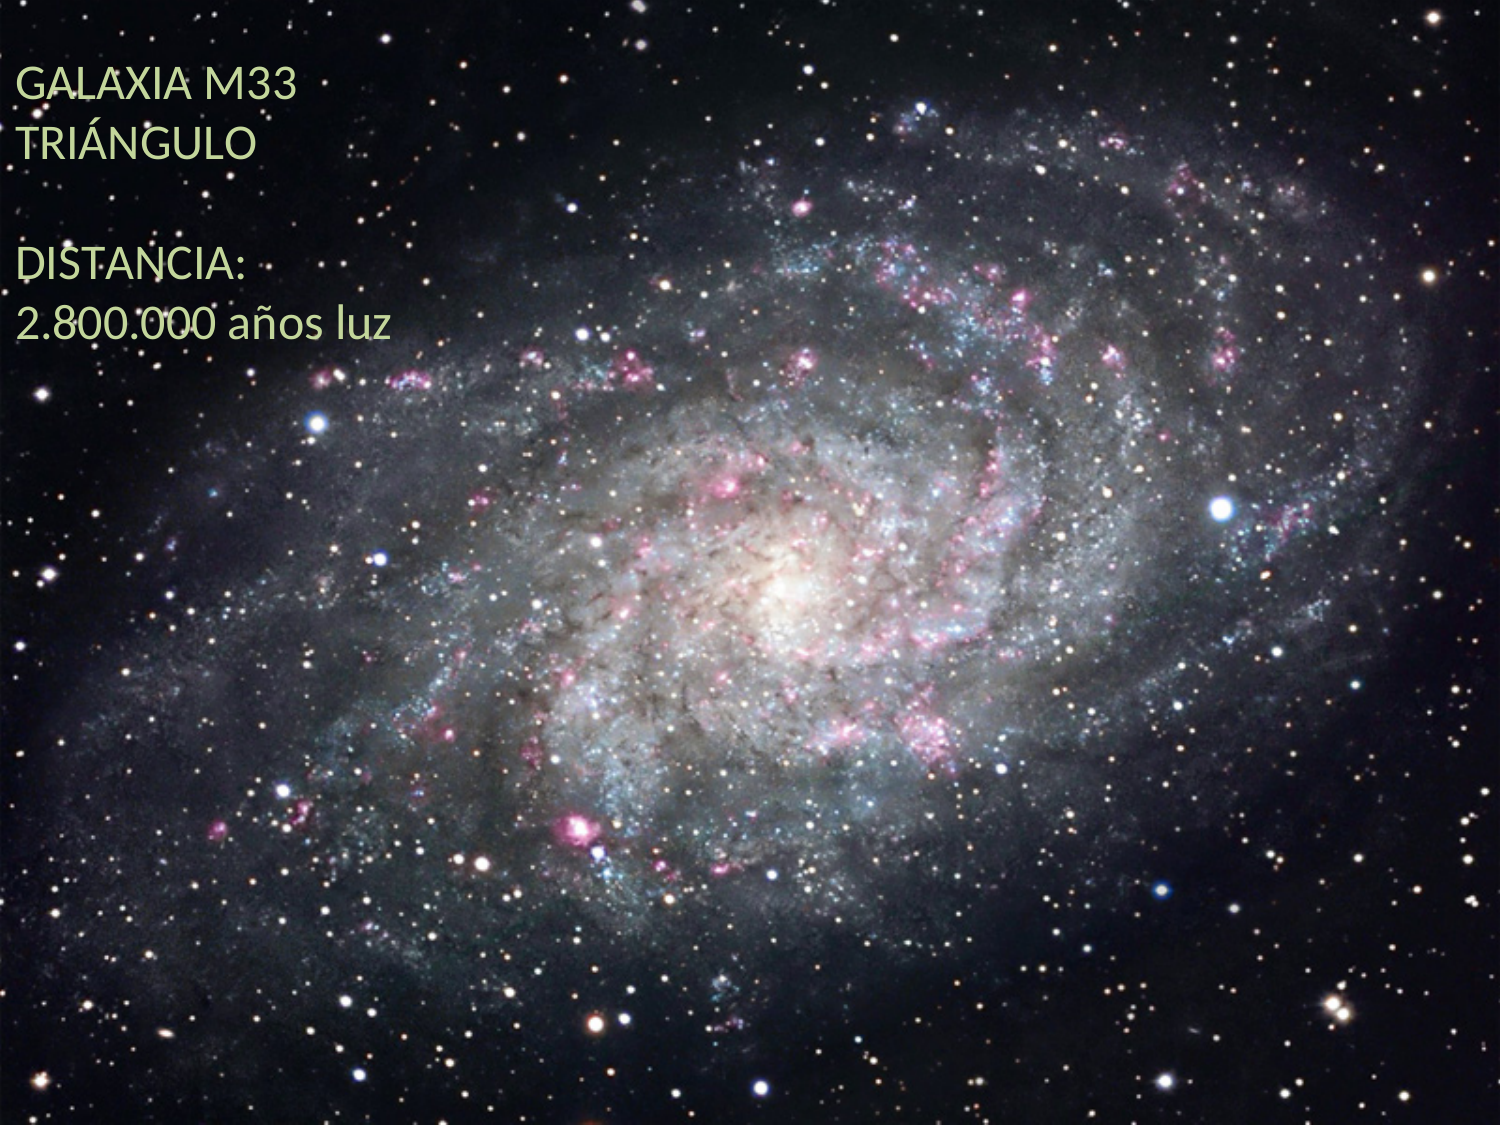

# GALAXIA M33 TRIÁNGULO DISTANCIA: 2.800.000 años luz